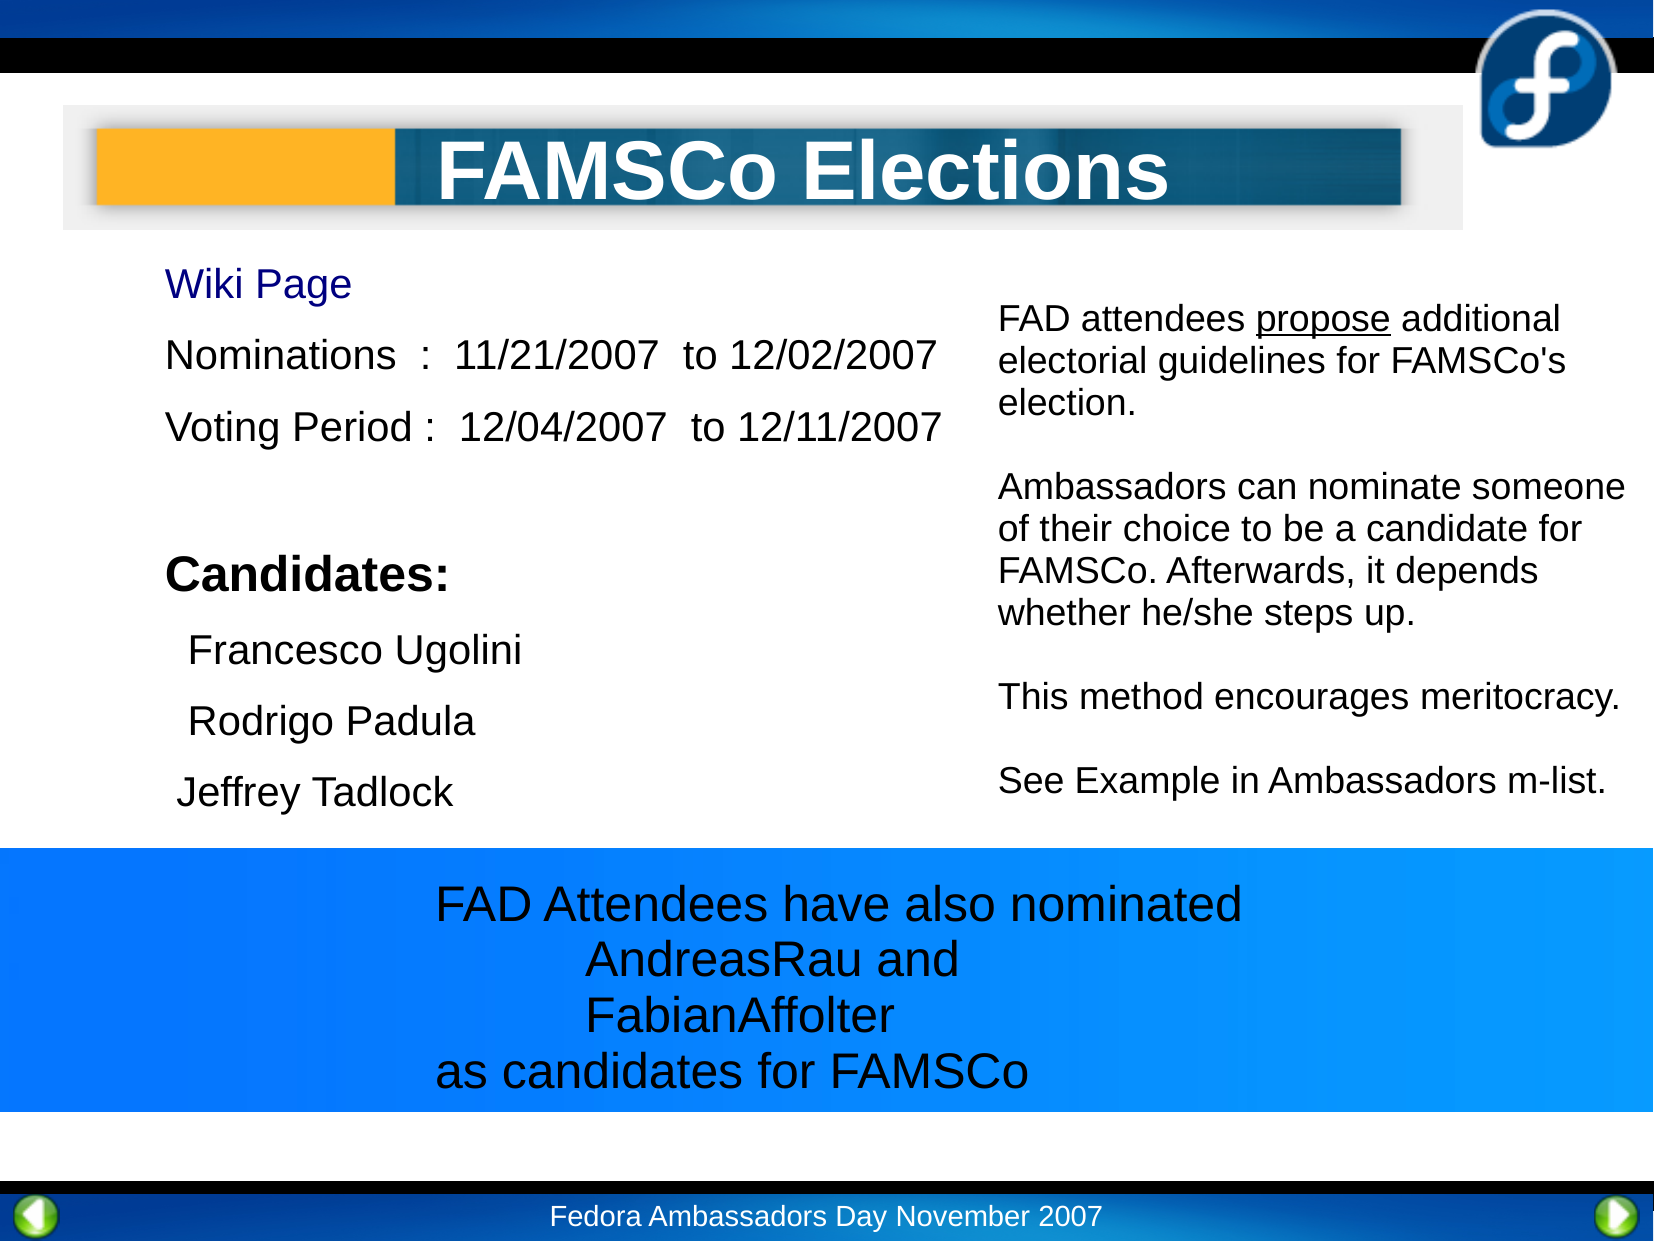

FAMSCo Elections
Wiki Page
Nominations :  11/21/2007 to 12/02/2007
Voting Period :  12/04/2007 to 12/11/2007
Candidates:
 Francesco Ugolini
 Rodrigo Padula
 Jeffrey Tadlock
FAD attendees propose additional
electorial guidelines for FAMSCo's
election.
Ambassadors can nominate someone
of their choice to be a candidate for
FAMSCo. Afterwards, it depends
whether he/she steps up.
This method encourages meritocracy.
See Example in Ambassadors m-list.
FAD Attendees have also nominated
		AndreasRau and
		FabianAffolter
as candidates for FAMSCo